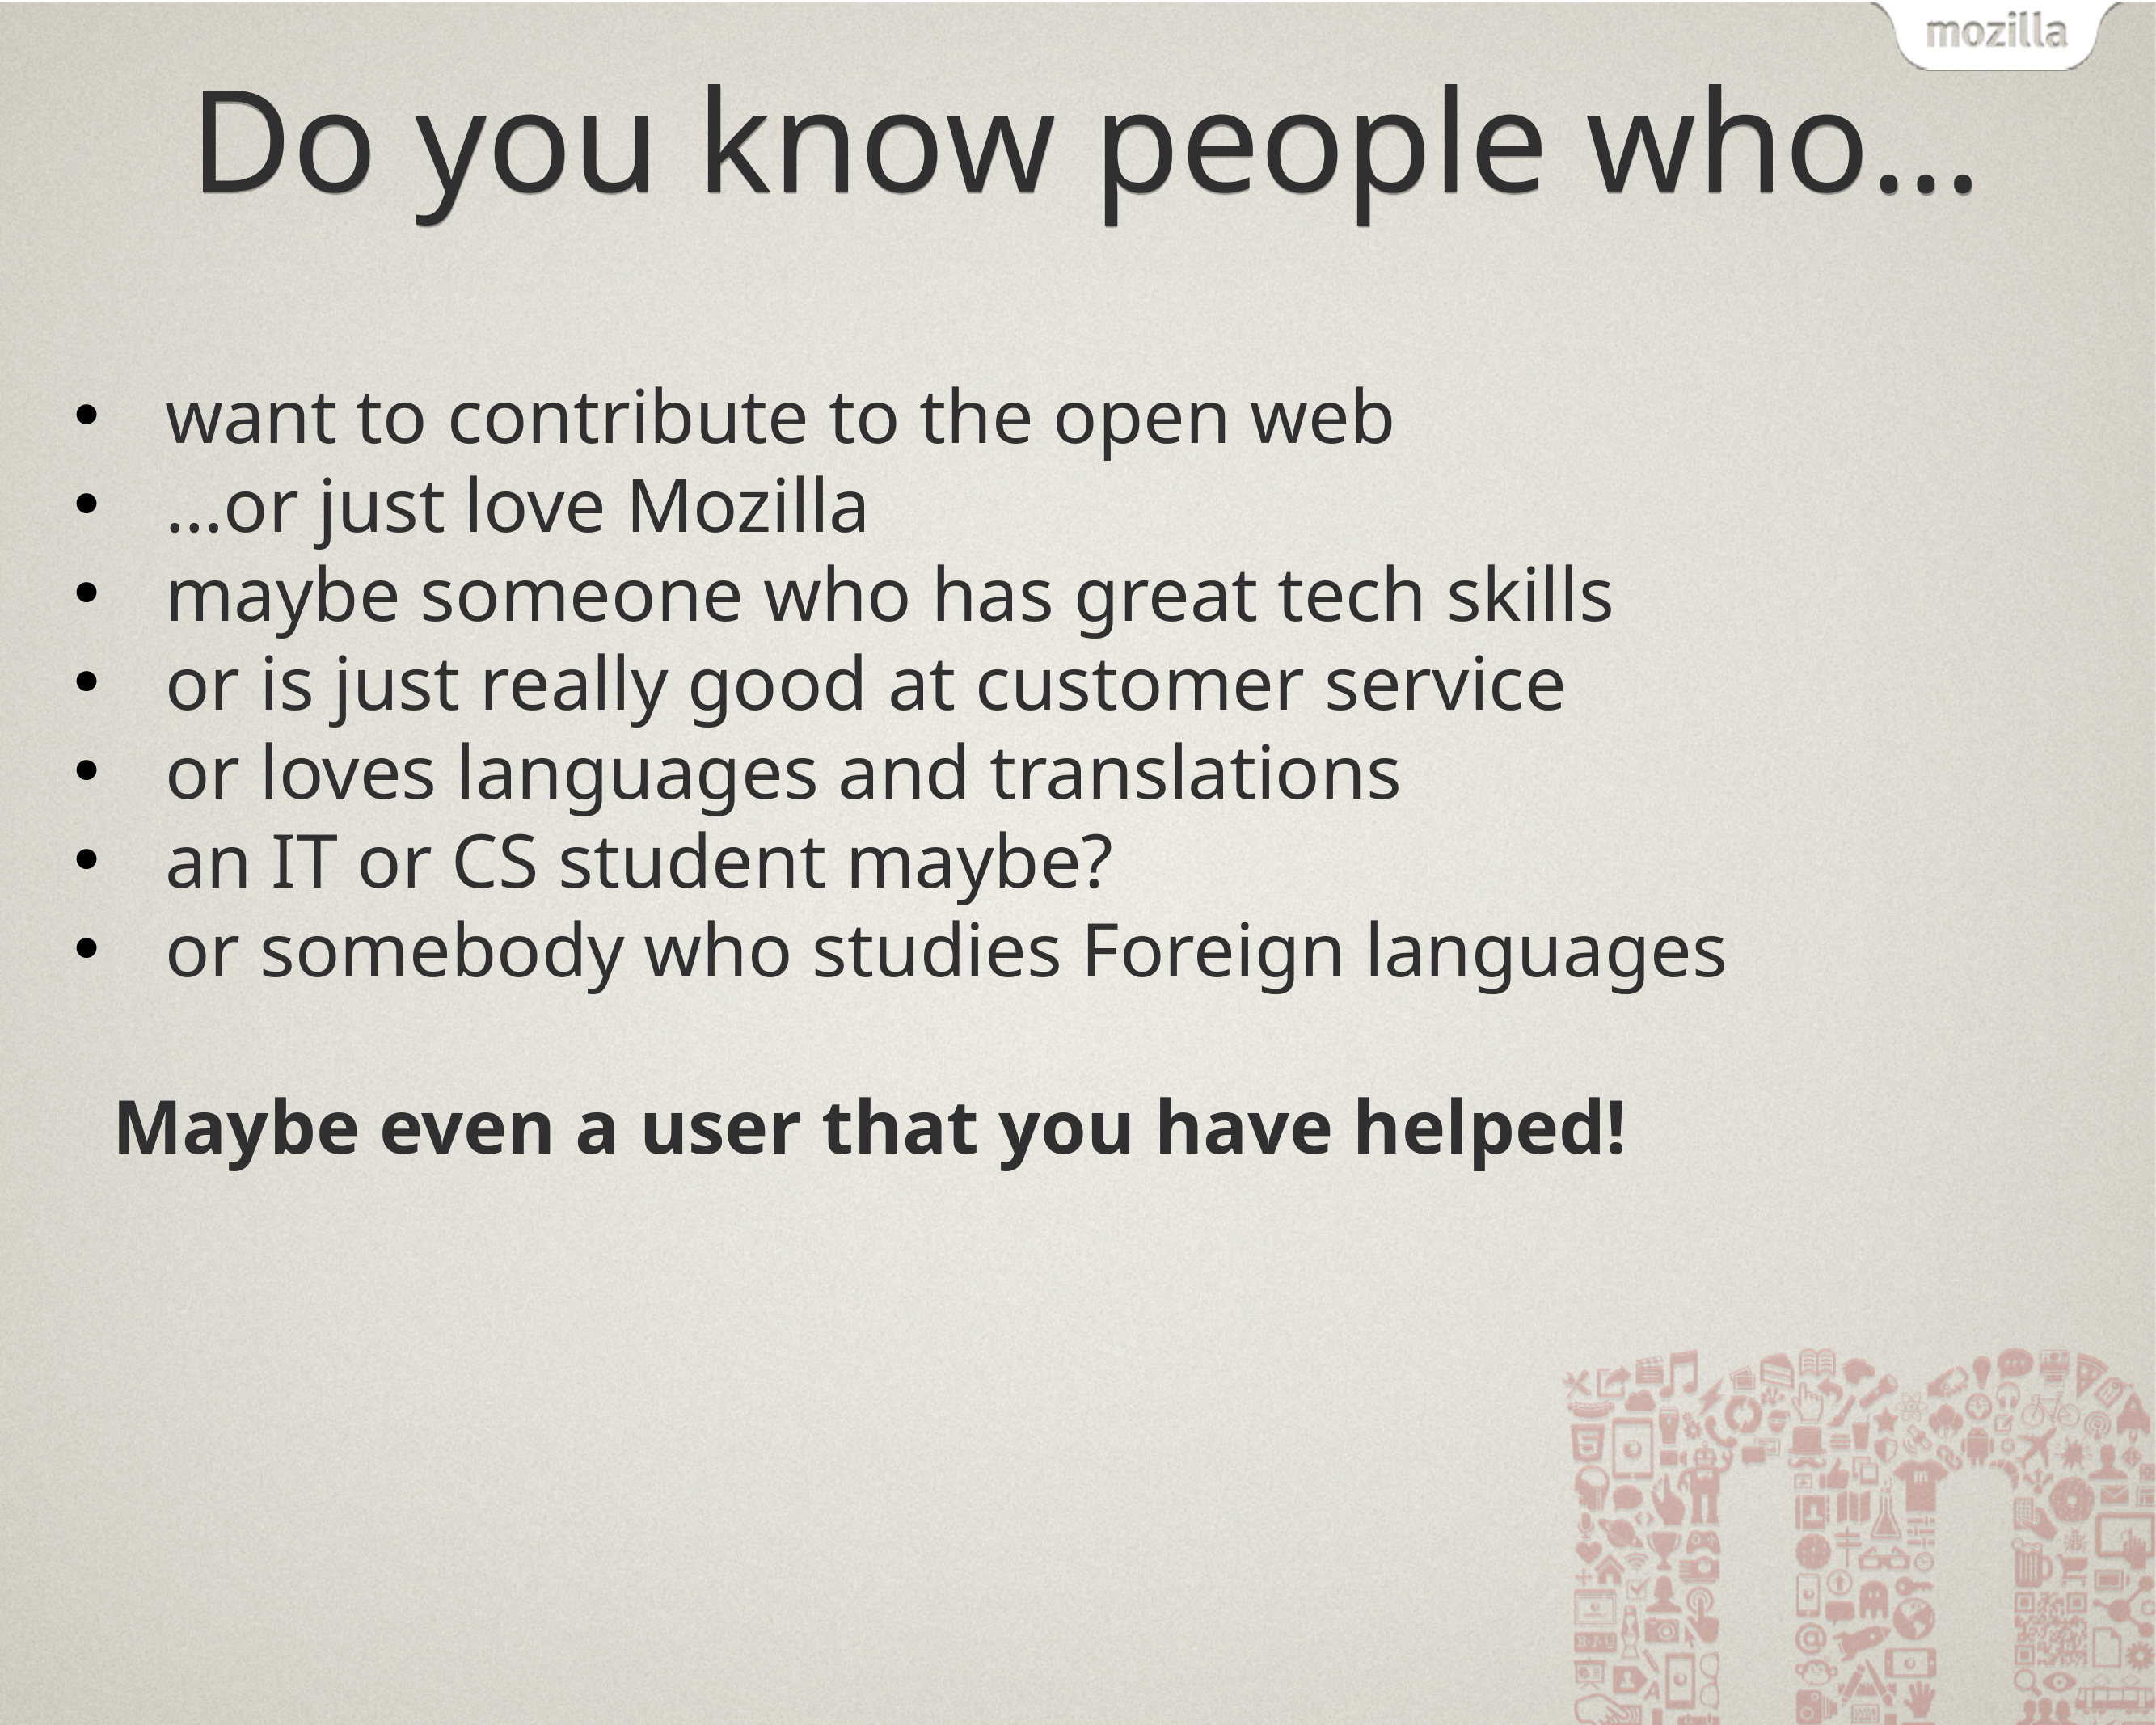

# Do you know people who…
want to contribute to the open web
…or just love Mozilla
maybe someone who has great tech skills
or is just really good at customer service
or loves languages and translations
an IT or CS student maybe?
or somebody who studies Foreign languages
 Maybe even a user that you have helped!